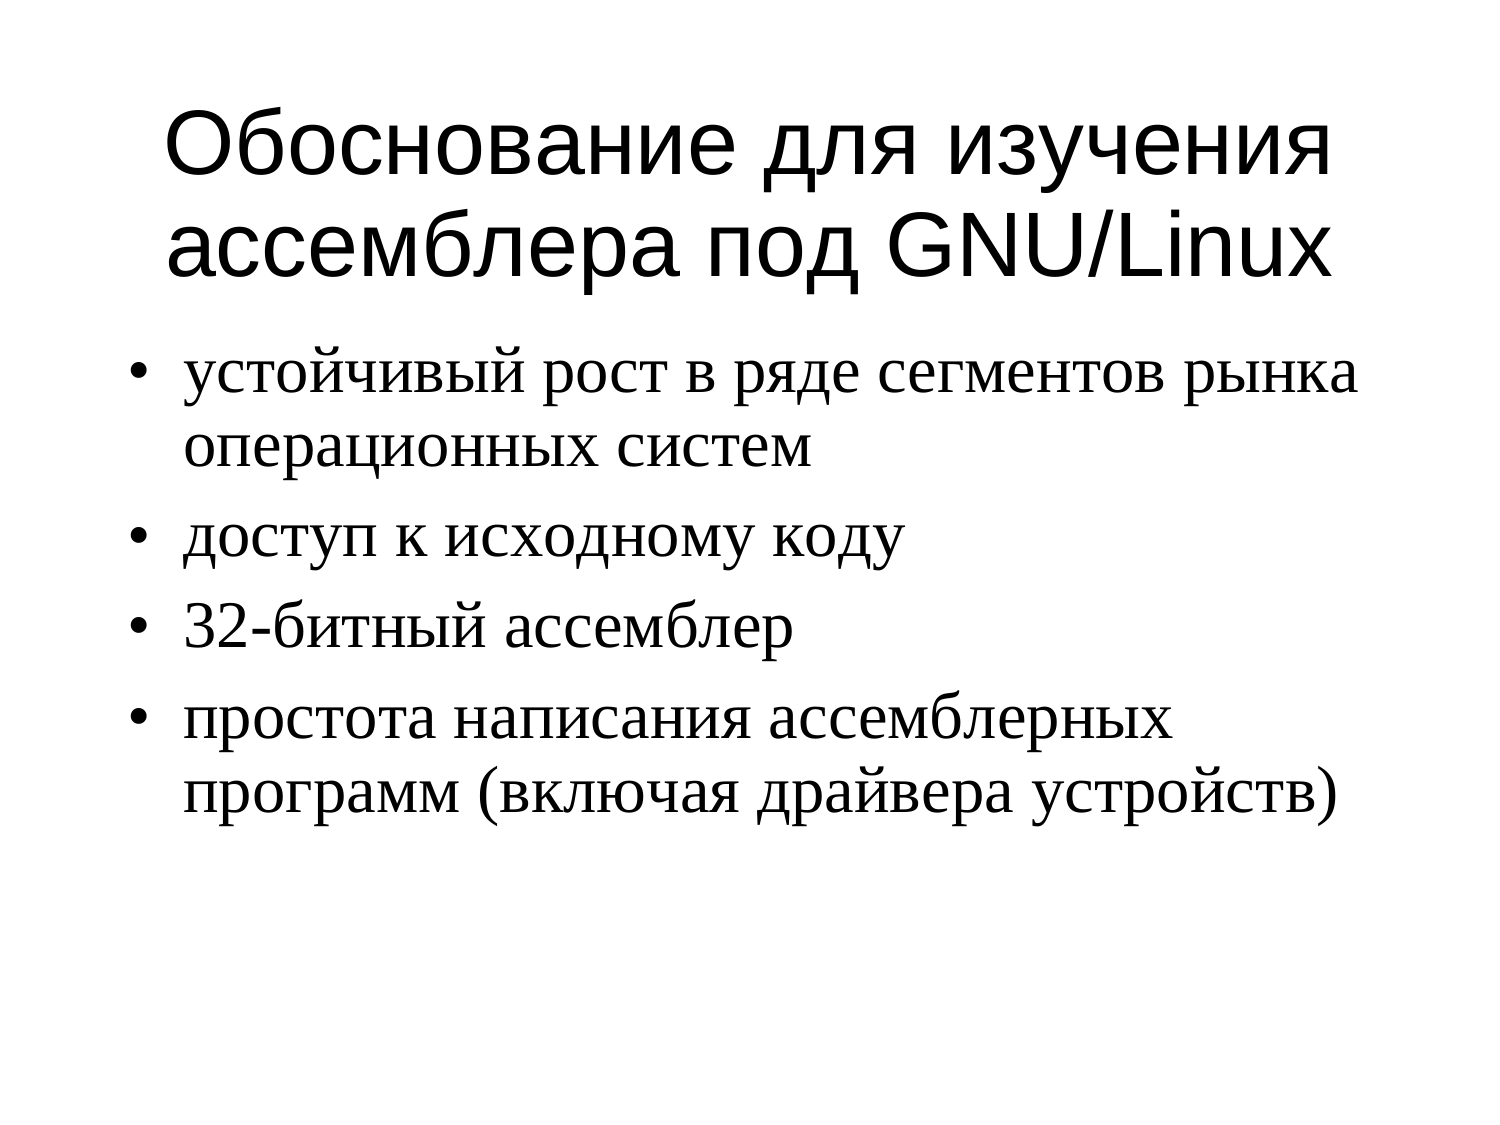

# Обоснование для изучения ассемблера под GNU/Linux
устойчивый рост в ряде сегментов рынка операционных систем
доступ к исходному коду
32-битный ассемблер
простота написания ассемблерных программ (включая драйвера устройств)